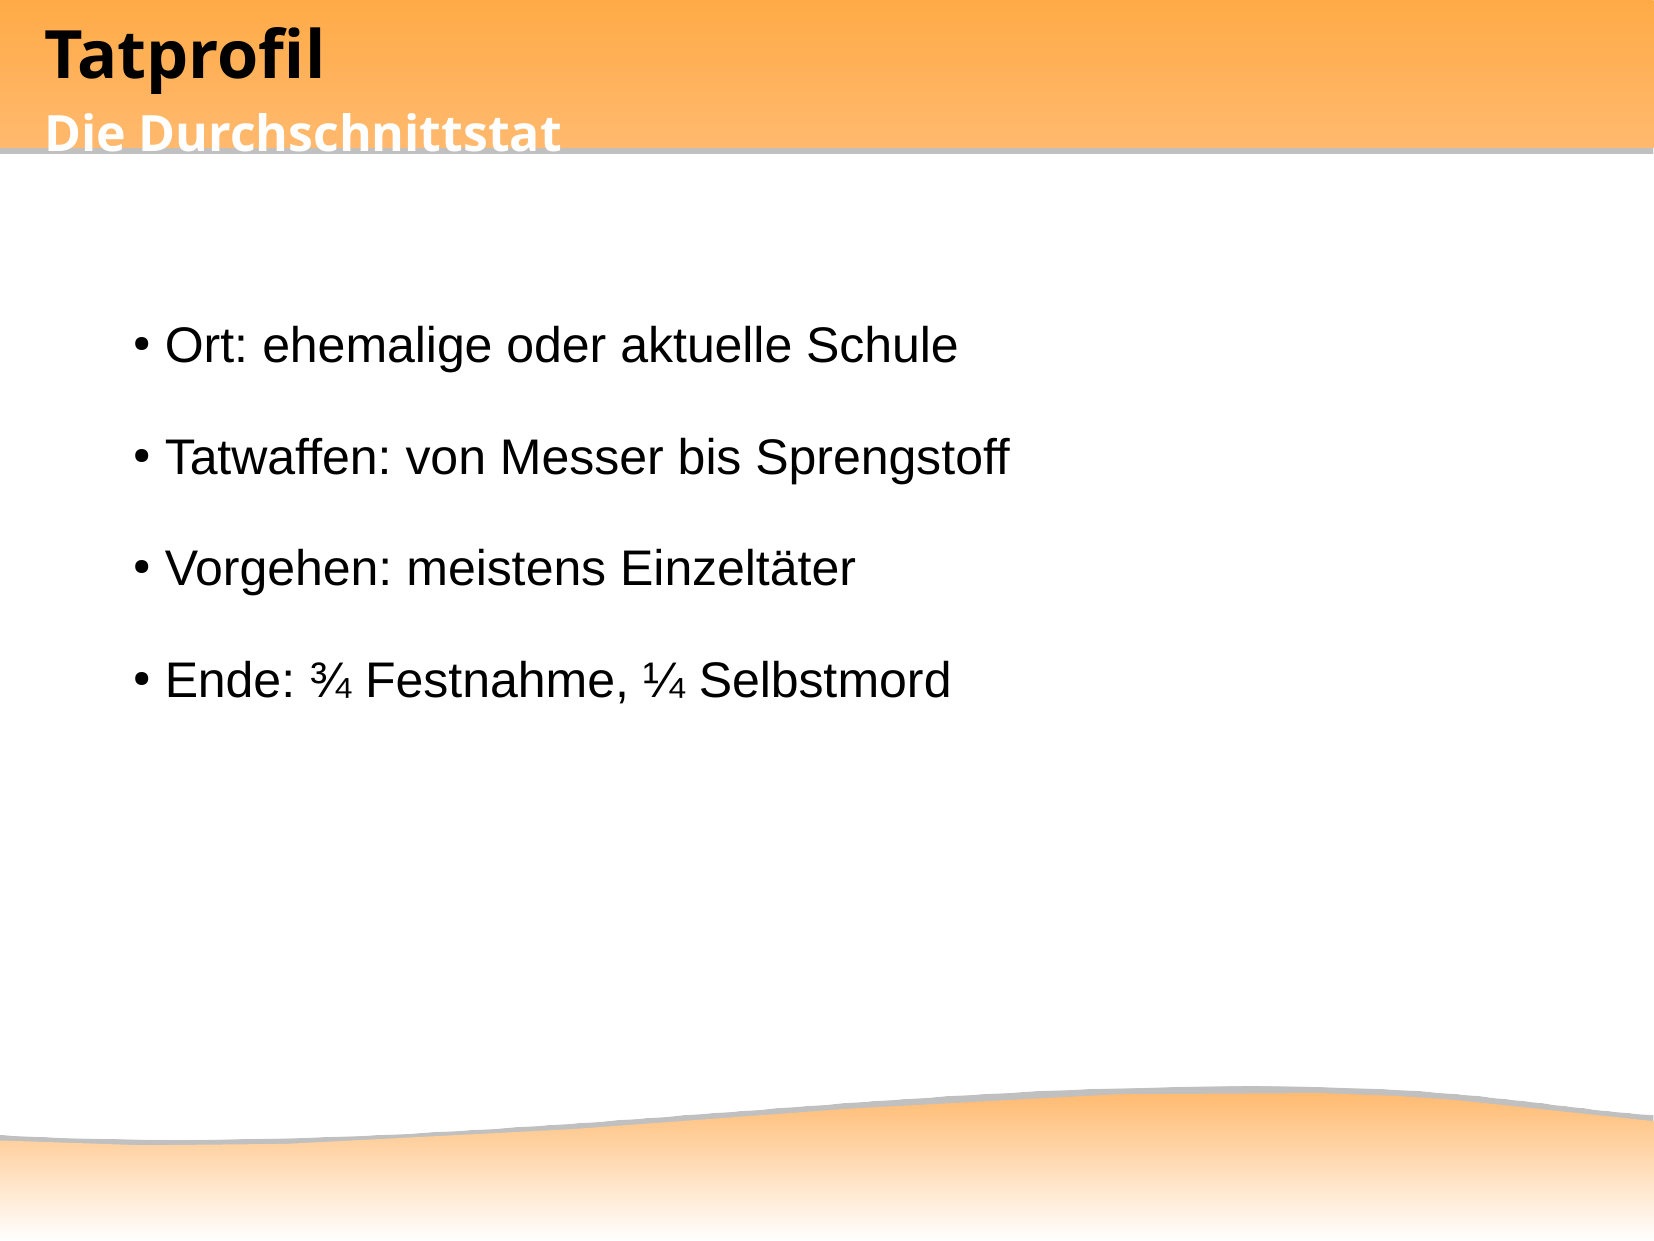

Tatprofil
Die Durchschnittstat
 Ort: ehemalige oder aktuelle Schule
 Tatwaffen: von Messer bis Sprengstoff
 Vorgehen: meistens Einzeltäter
 Ende: ¾ Festnahme, ¼ Selbstmord